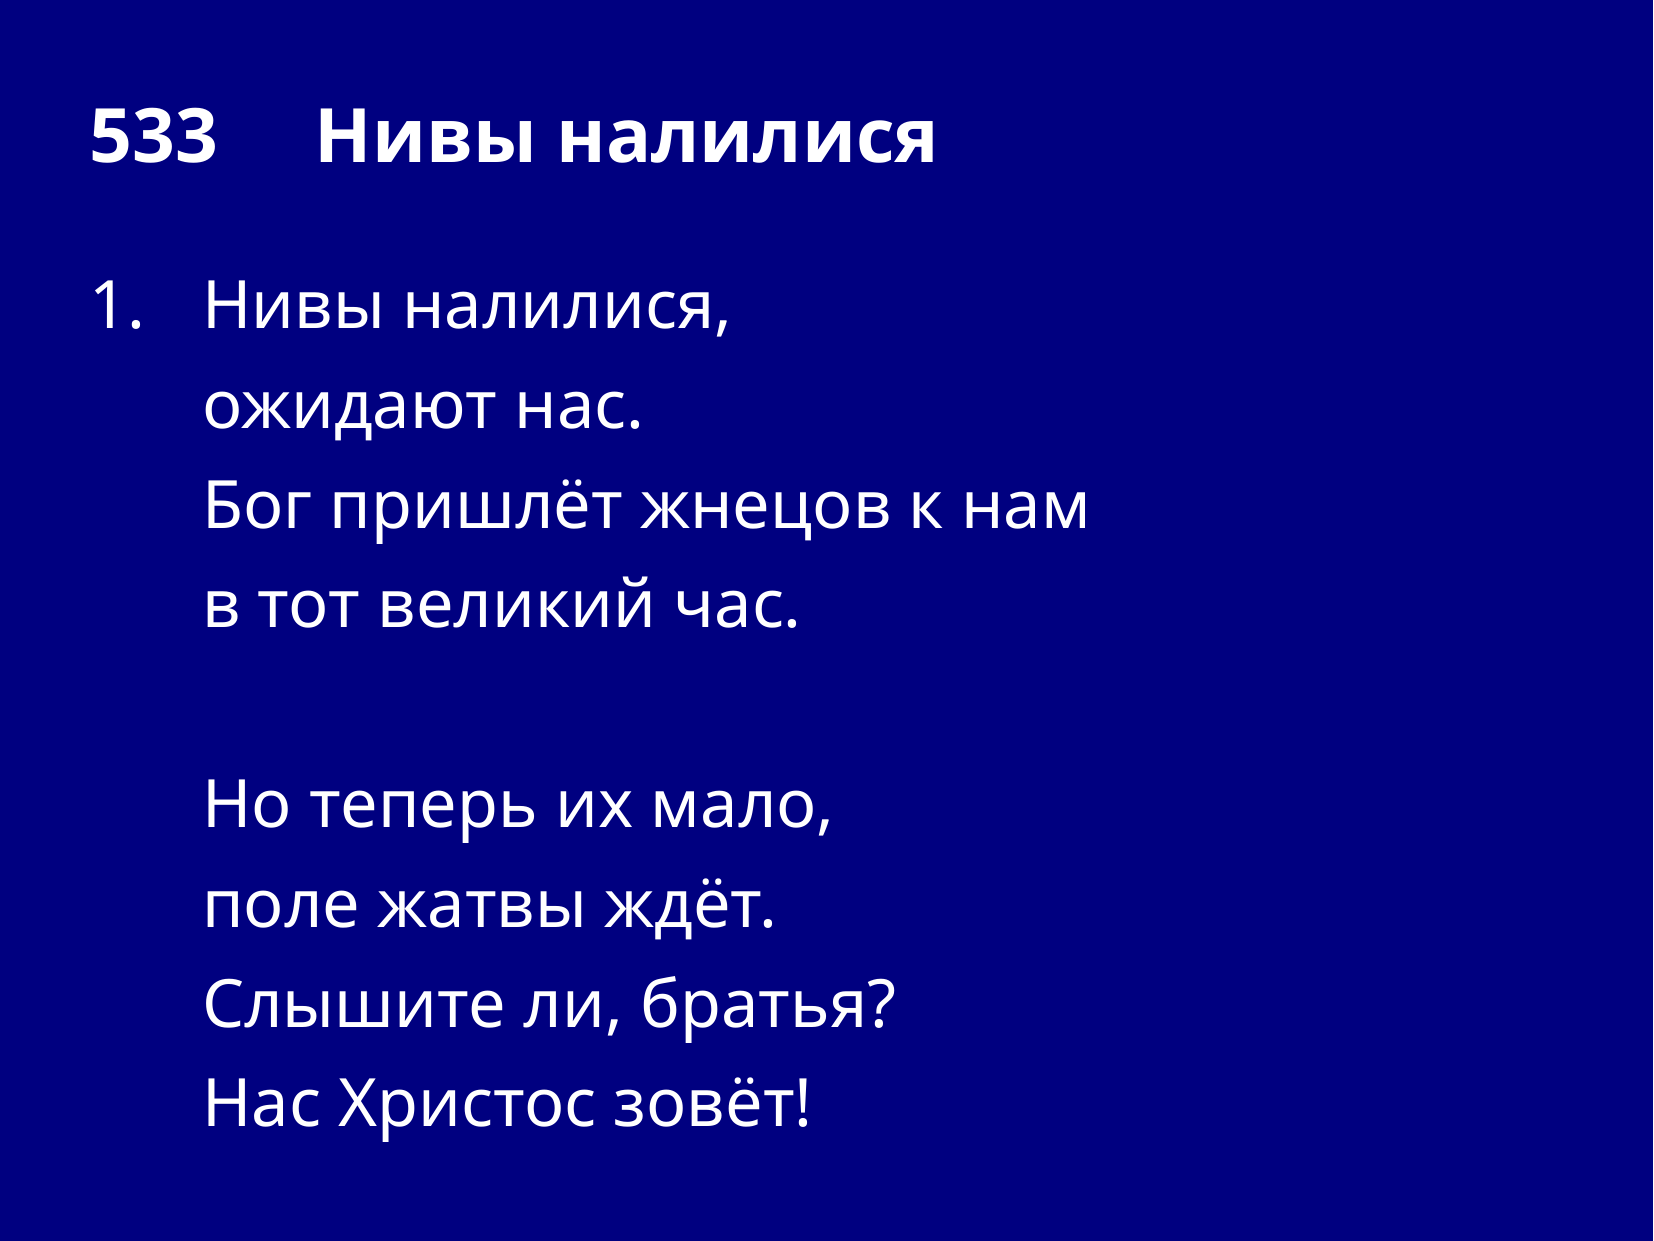

533	Нивы налилися
1.	Нивы налилися,
	ожидают нас.
	Бог пришлёт жнецов к нам
	в тот великий час.
	Но теперь их мало,
	поле жатвы ждёт.
	Слышите ли, братья?
	Нас Христос зовёт!